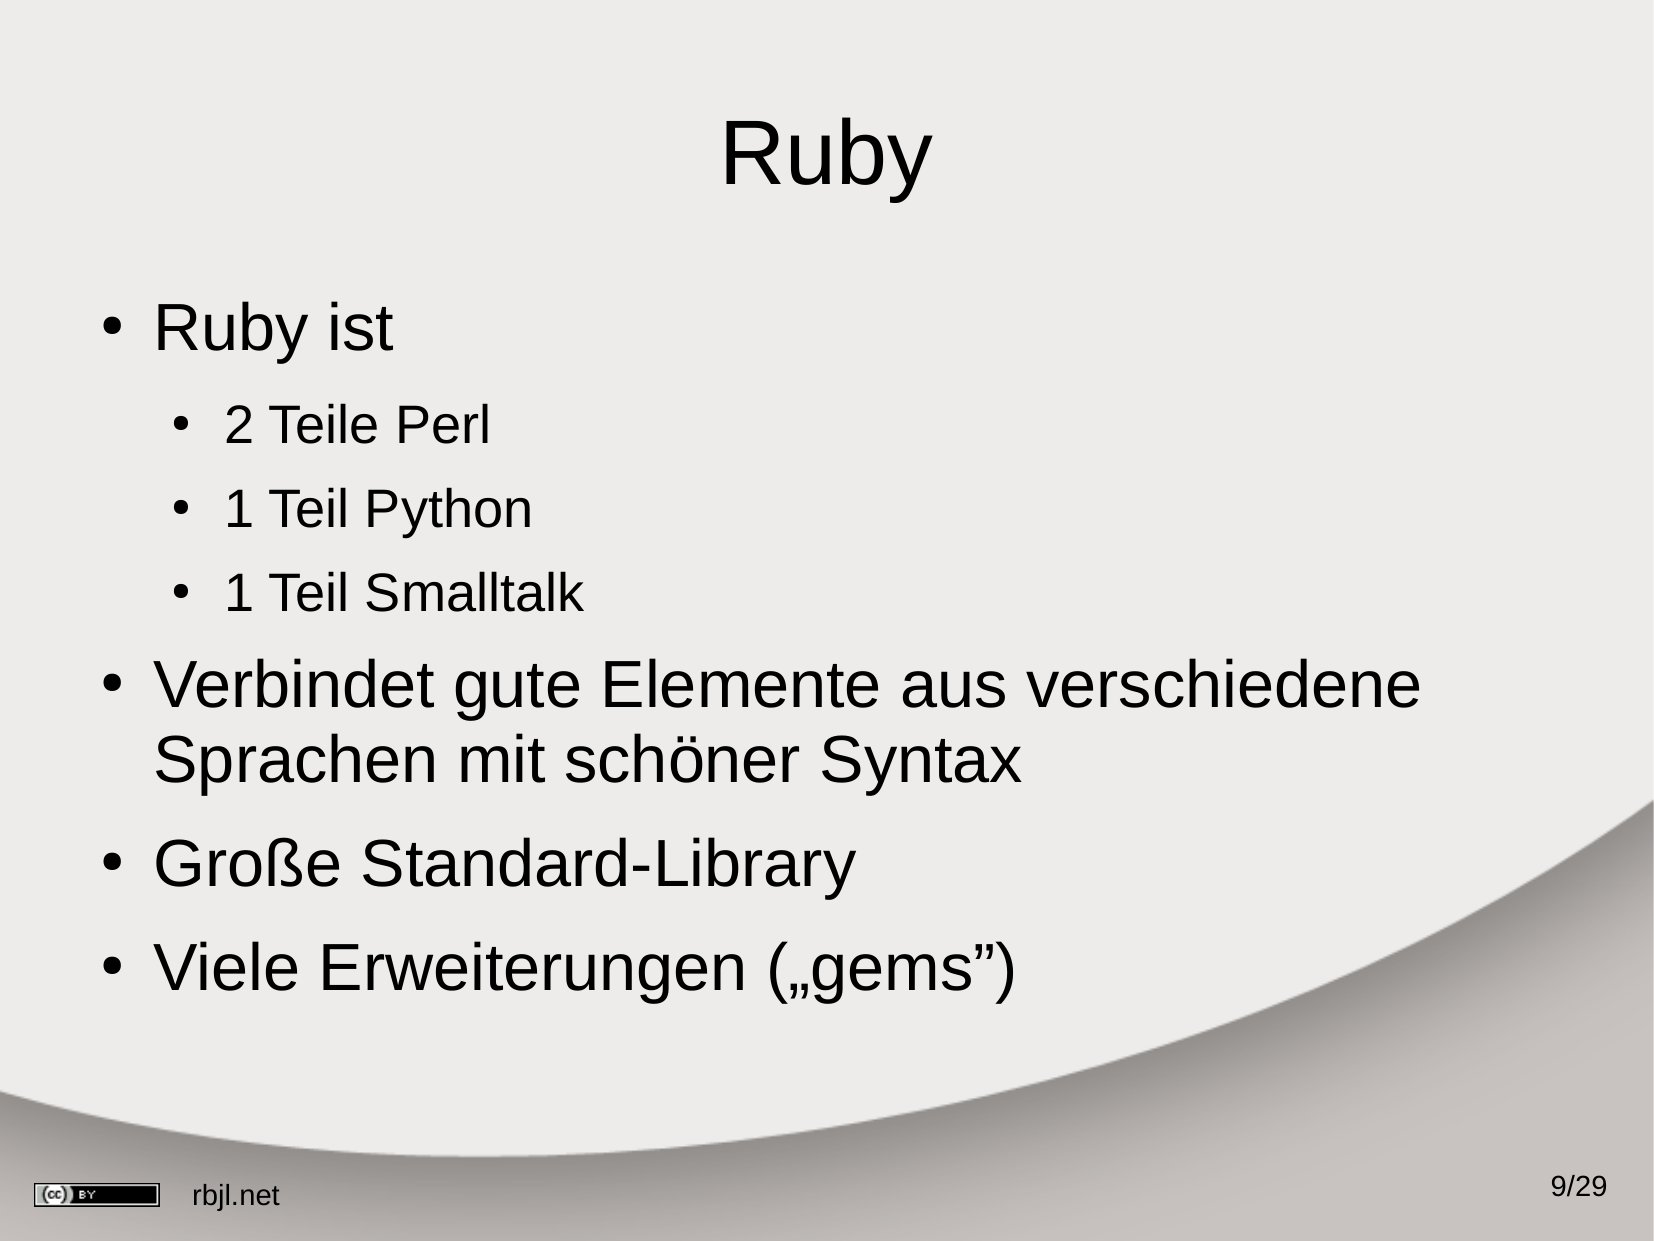

# Ruby
Ruby ist
2 Teile Perl
1 Teil Python
1 Teil Smalltalk
Verbindet gute Elemente aus verschiedene Sprachen mit schöner Syntax
Große Standard-Library
Viele Erweiterungen („gems”)
9